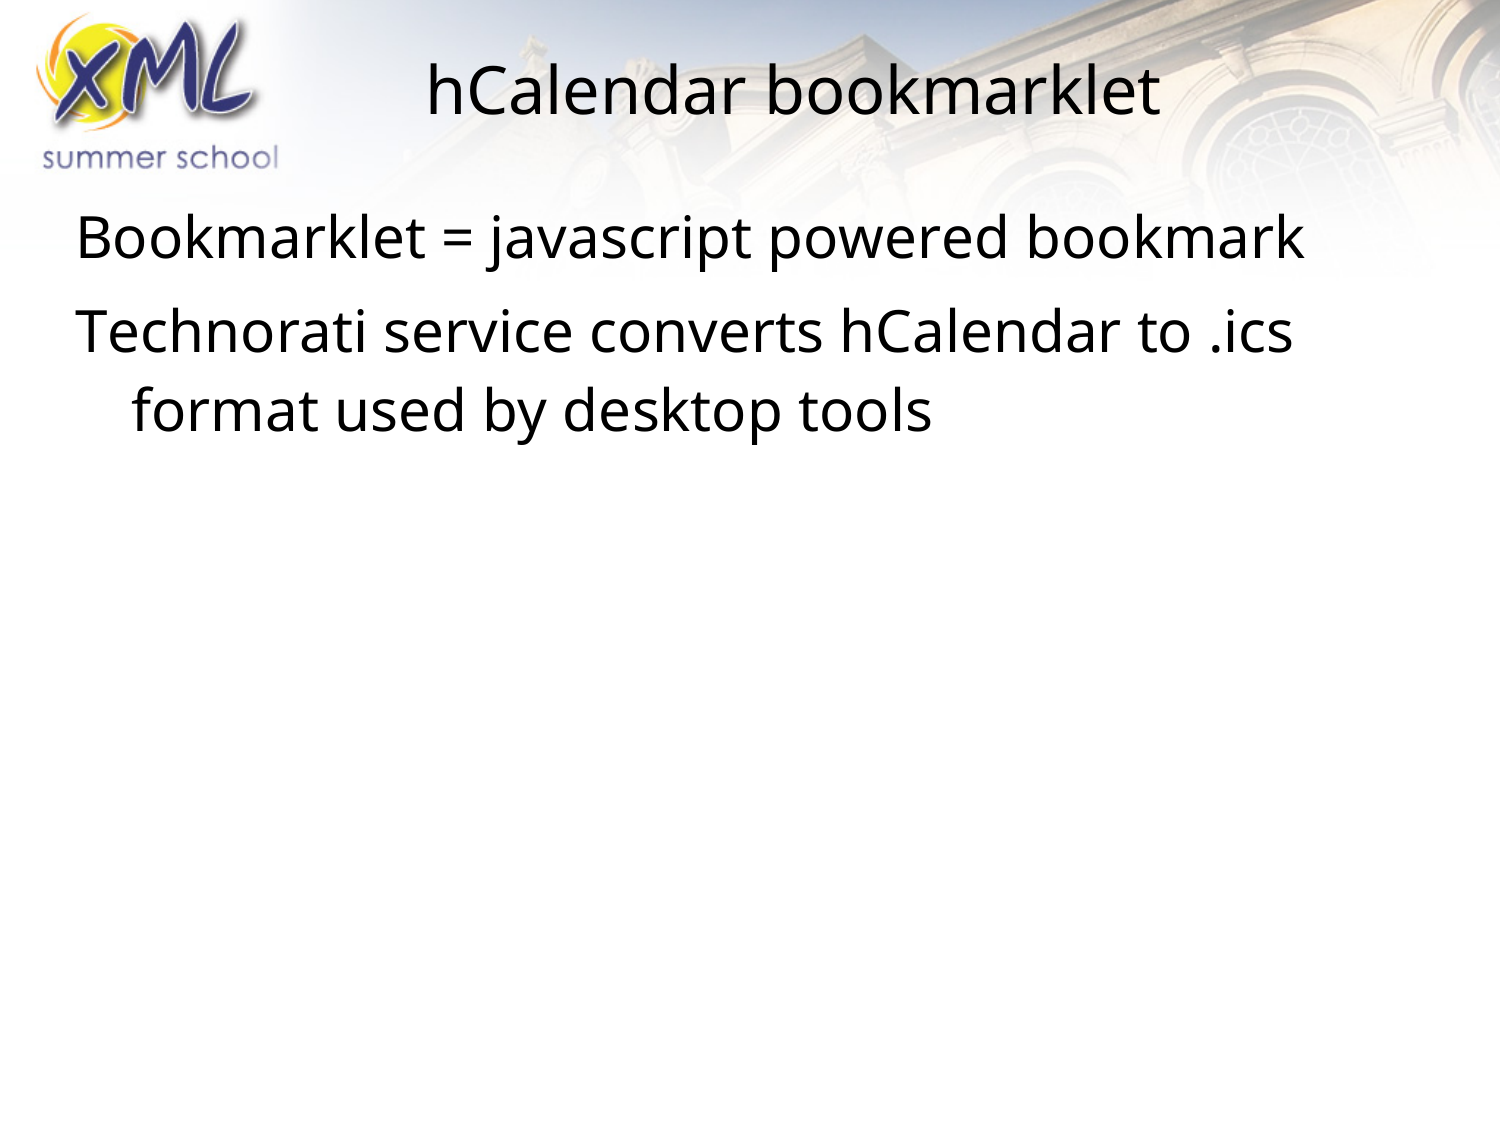

# hCalendar bookmarklet
Bookmarklet = javascript powered bookmark
Technorati service converts hCalendar to .ics format used by desktop tools